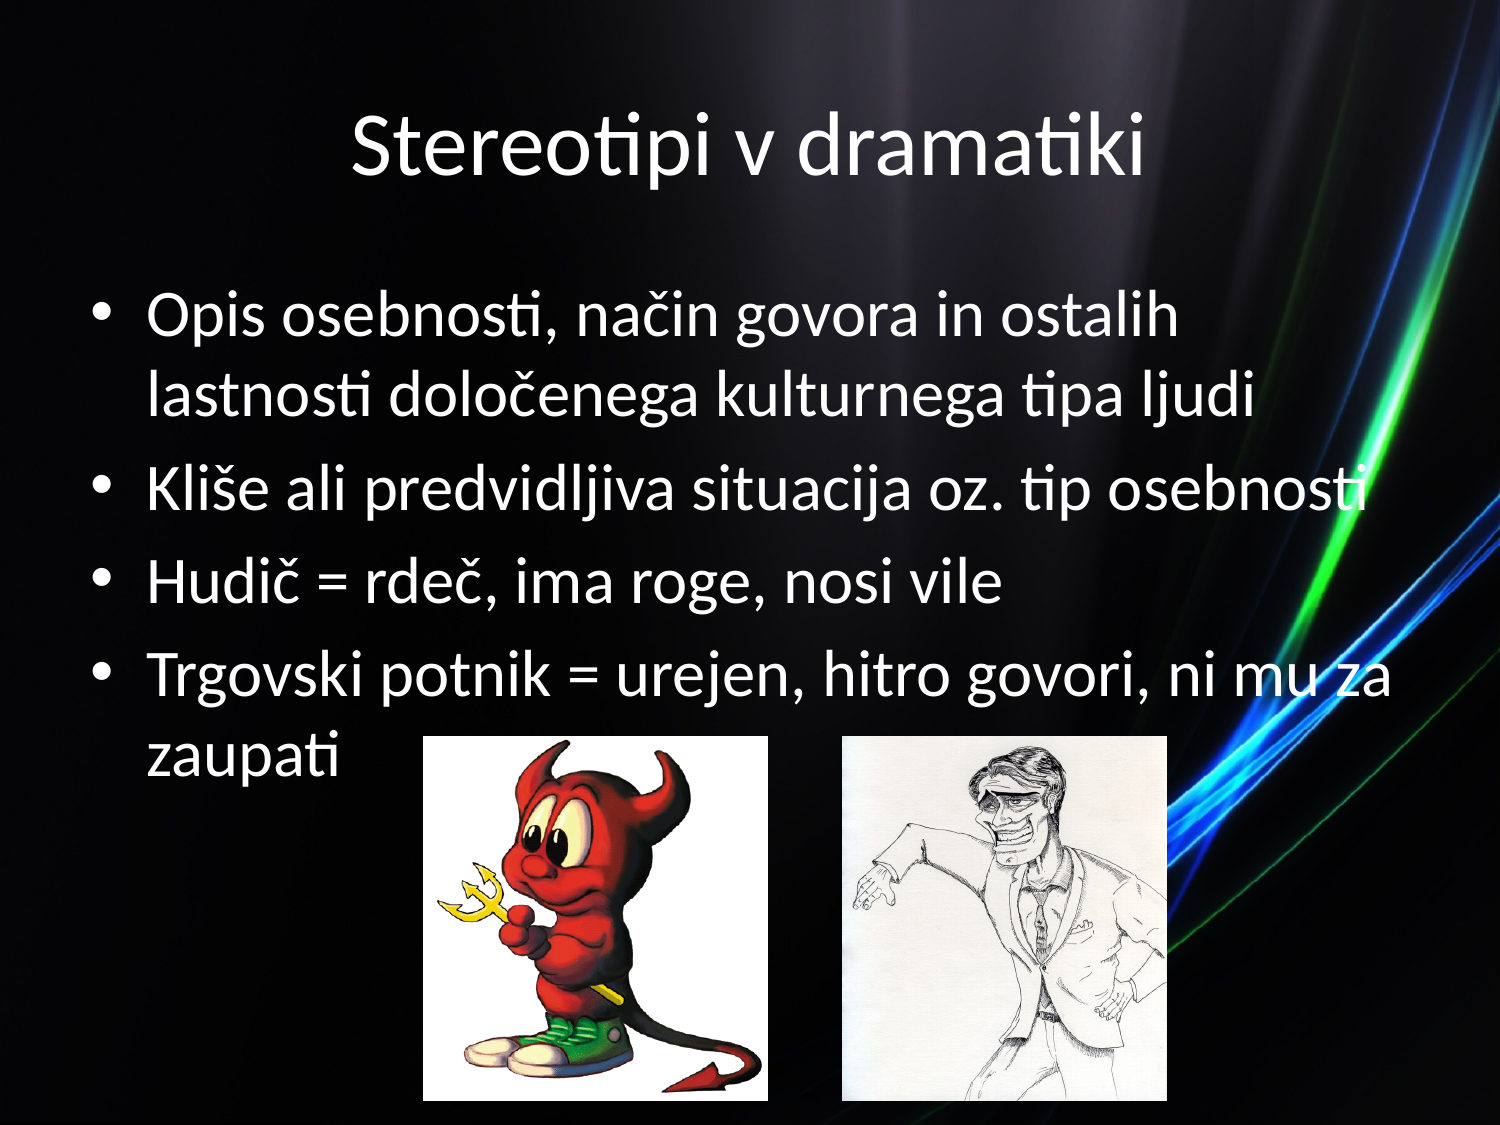

# Stereotipi v dramatiki
Opis osebnosti, način govora in ostalih lastnosti določenega kulturnega tipa ljudi
Kliše ali predvidljiva situacija oz. tip osebnosti
Hudič = rdeč, ima roge, nosi vile
Trgovski potnik = urejen, hitro govori, ni mu za zaupati